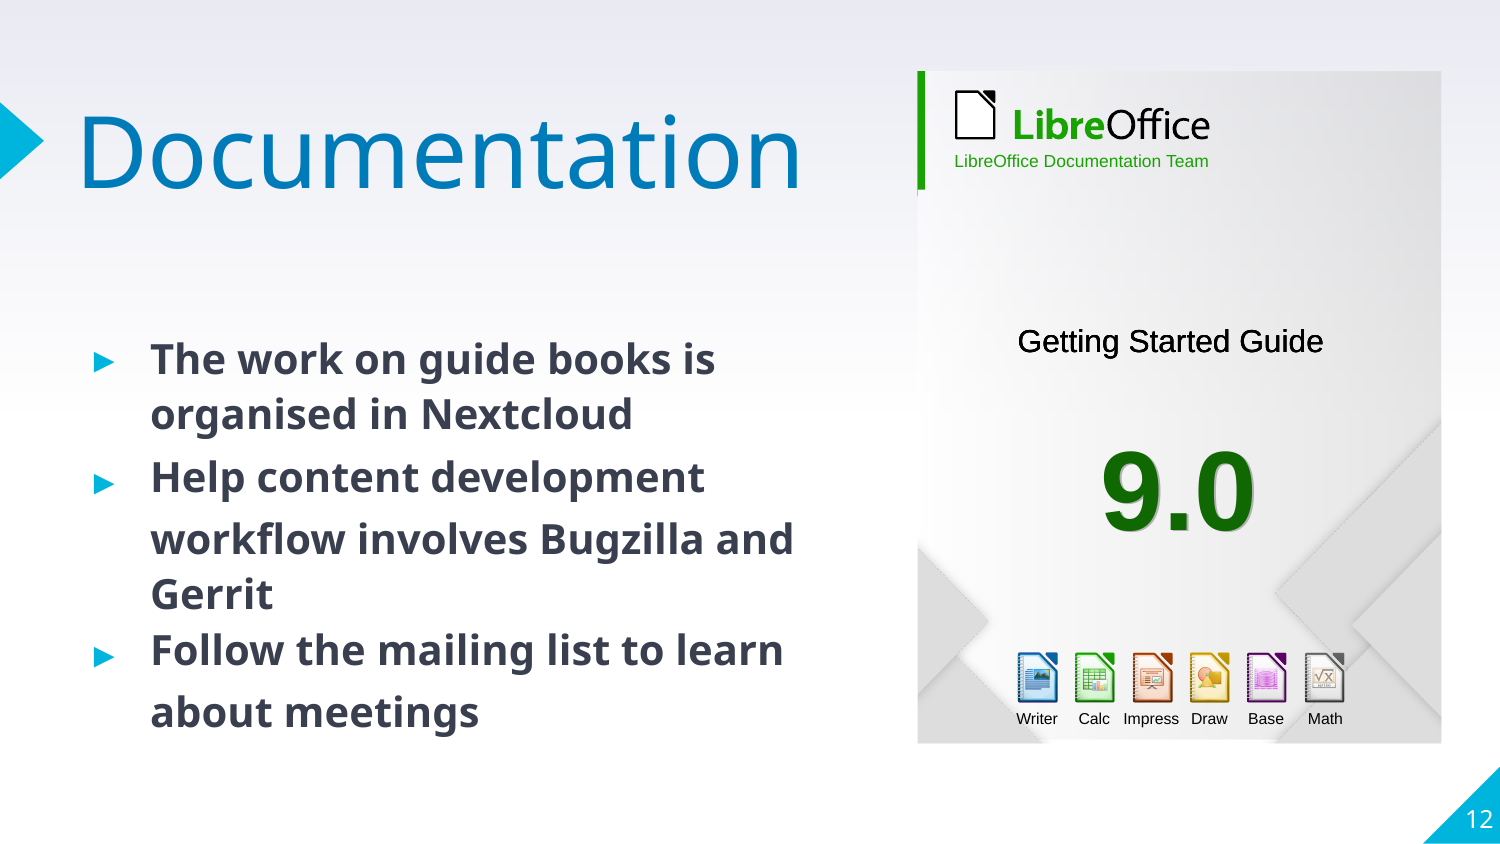

# Documentation
The work on guide books is organised in Nextcloud
Help content development workflow involves Bugzilla and Gerrit
Follow the mailing list to learn about meetings